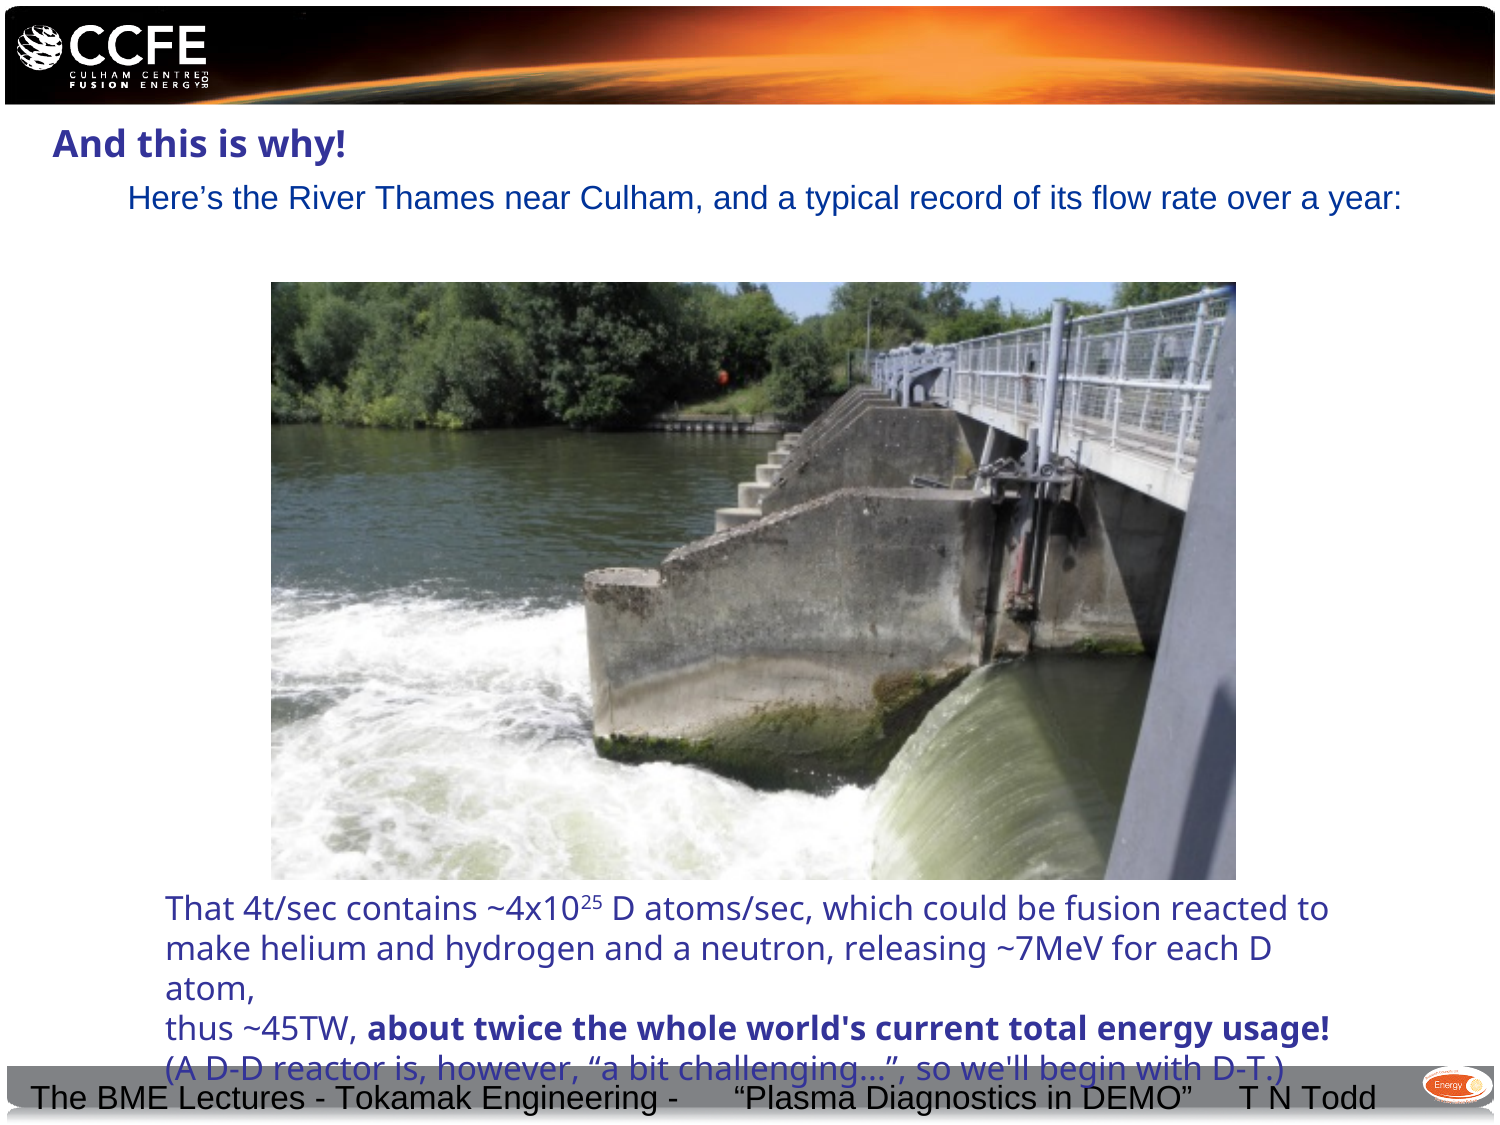

And this is why!
Here’s the River Thames near Culham, and a typical record of its flow rate over a year:
4 tonnes/sec
That 4t/sec contains ~4x1025 D atoms/sec, which could be fusion reacted to
make helium and hydrogen and a neutron, releasing ~7MeV for each D atom,
thus ~45TW, about twice the whole world's current total energy usage!
(A D-D reactor is, however, “a bit challenging...”, so we'll begin with D-T.)